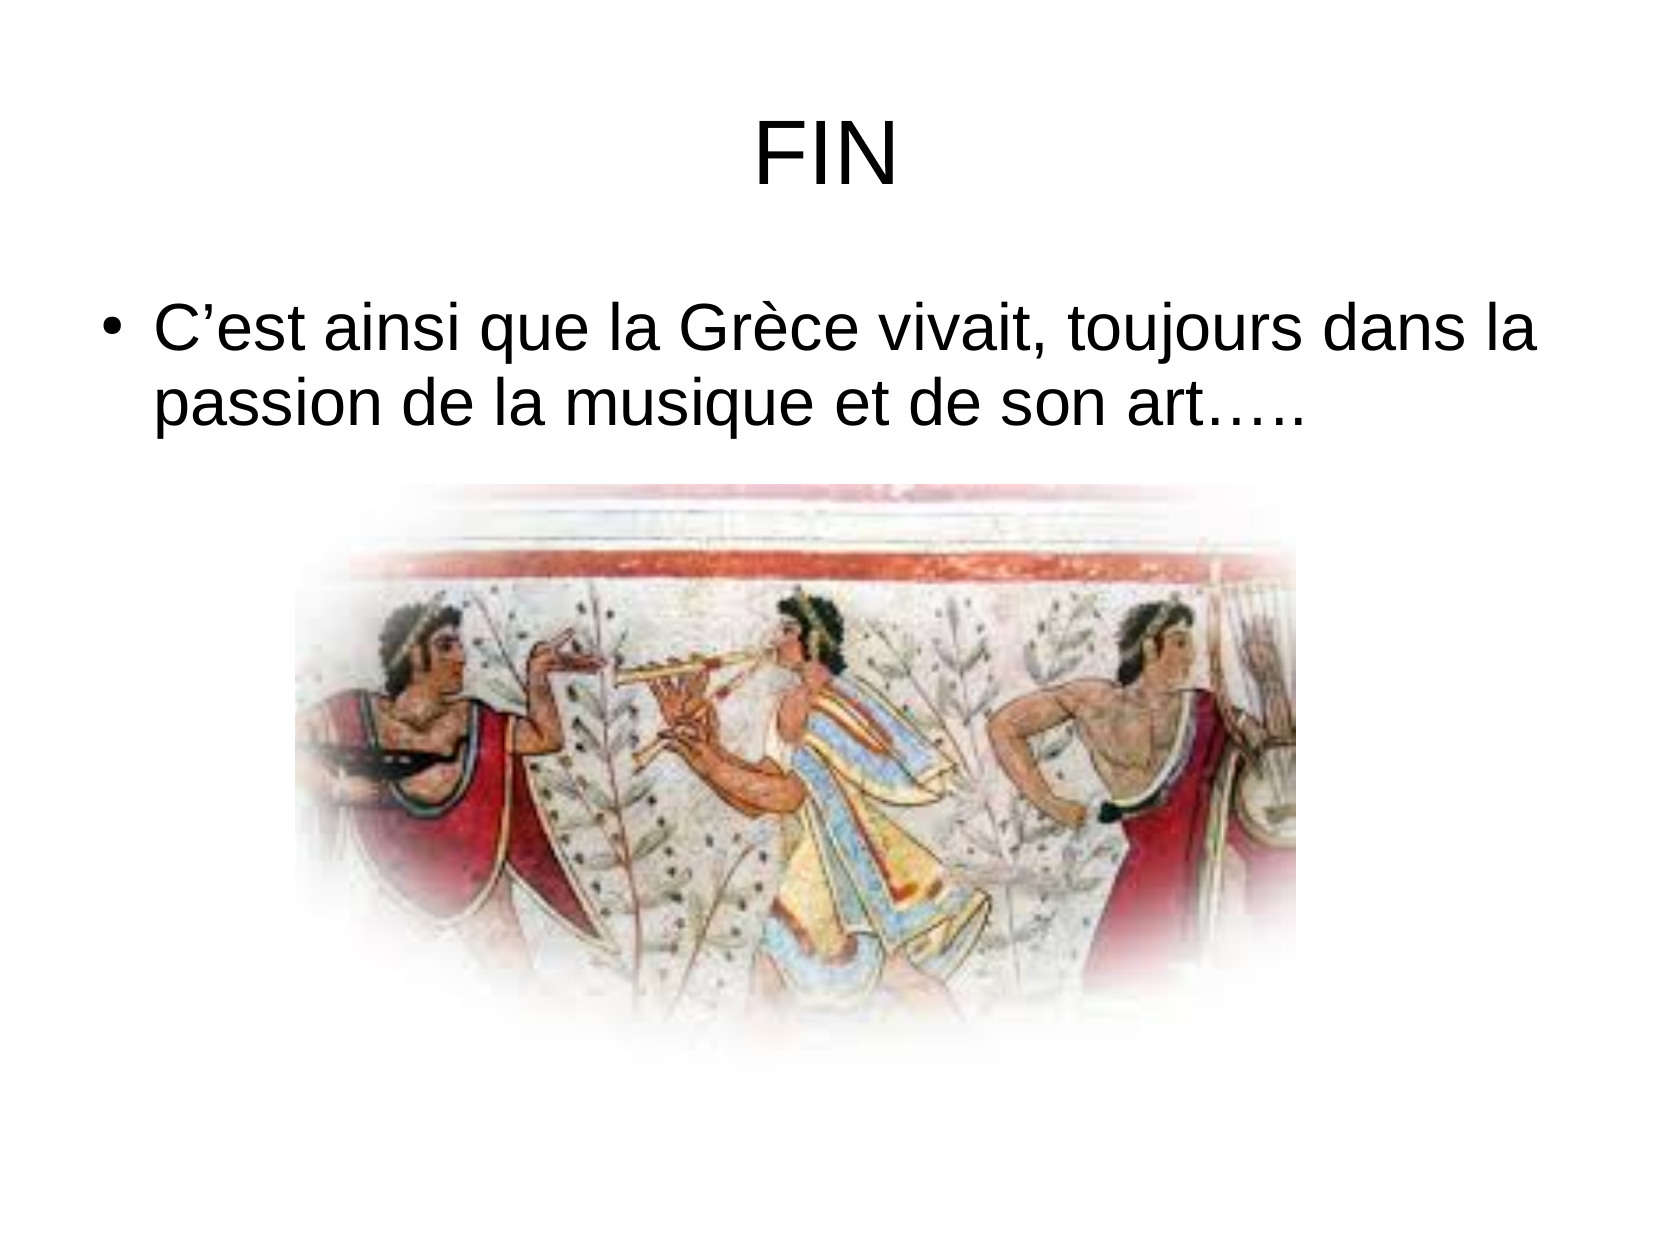

# FIN
C’est ainsi que la Grèce vivait, toujours dans la passion de la musique et de son art…..